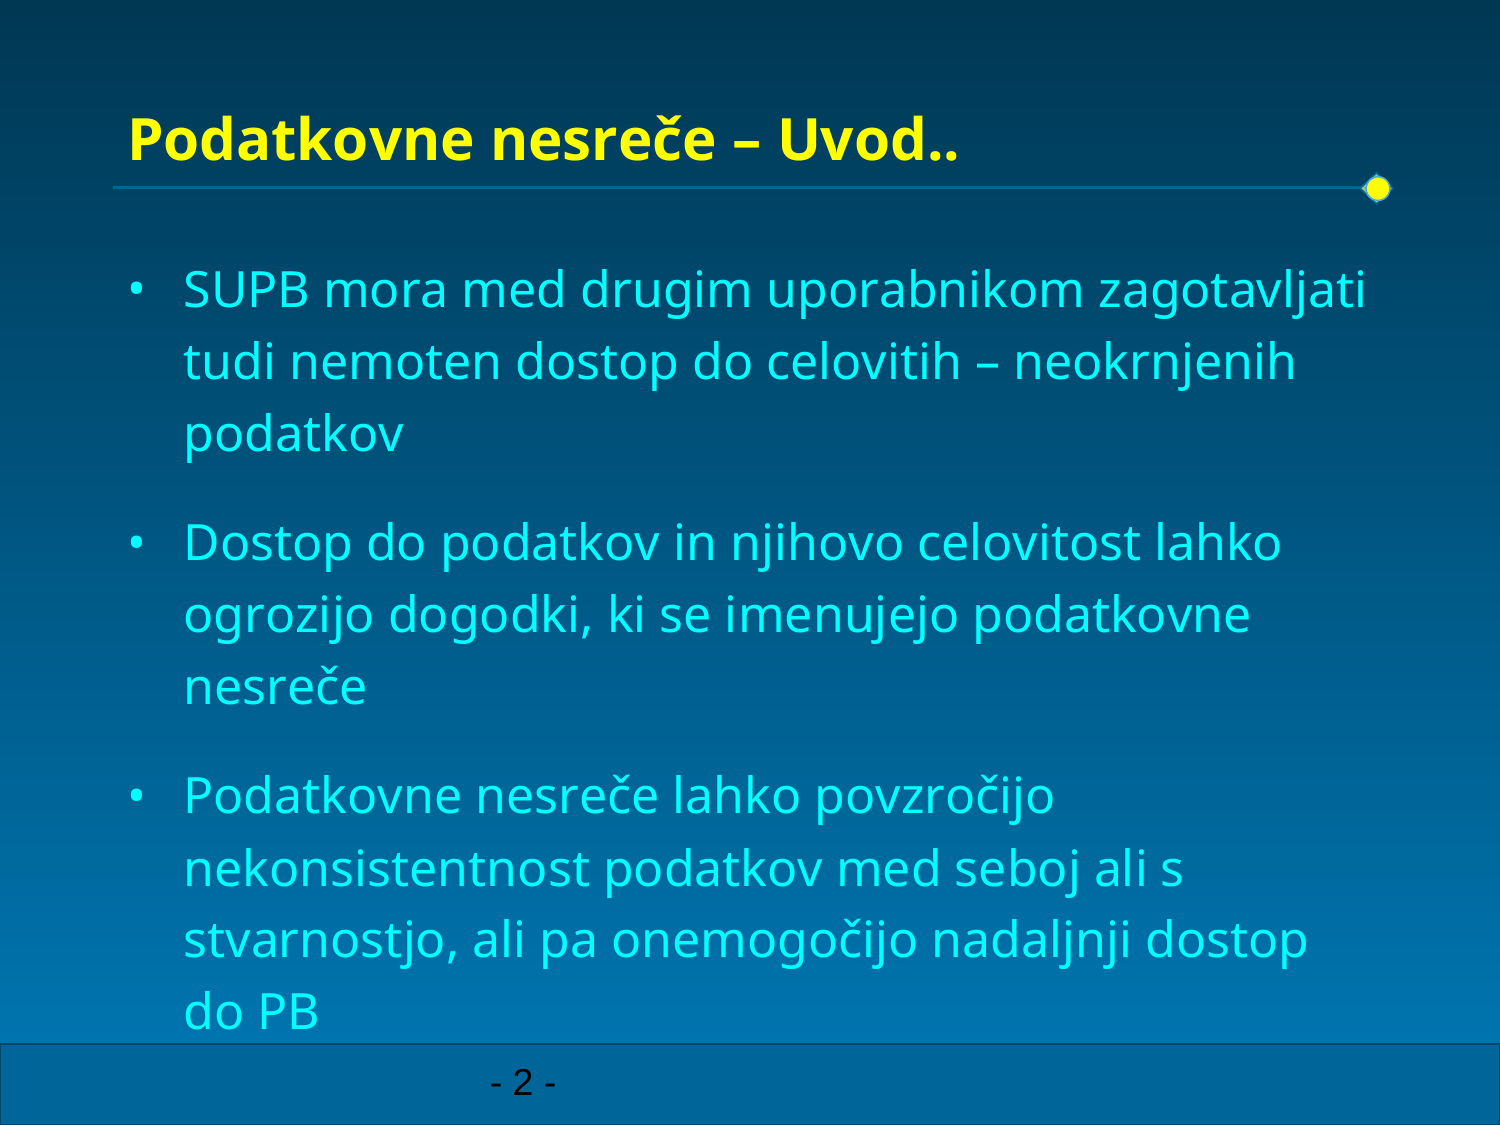

# Podatkovne nesreče – Uvod..
SUPB mora med drugim uporabnikom zagotavljati tudi nemoten dostop do celovitih – neokrnjenih podatkov
Dostop do podatkov in njihovo celovitost lahko ogrozijo dogodki, ki se imenujejo podatkovne nesreče
Podatkovne nesreče lahko povzročijo nekonsistentnost podatkov med seboj ali s stvarnostjo, ali pa onemogočijo nadaljnji dostop do PB